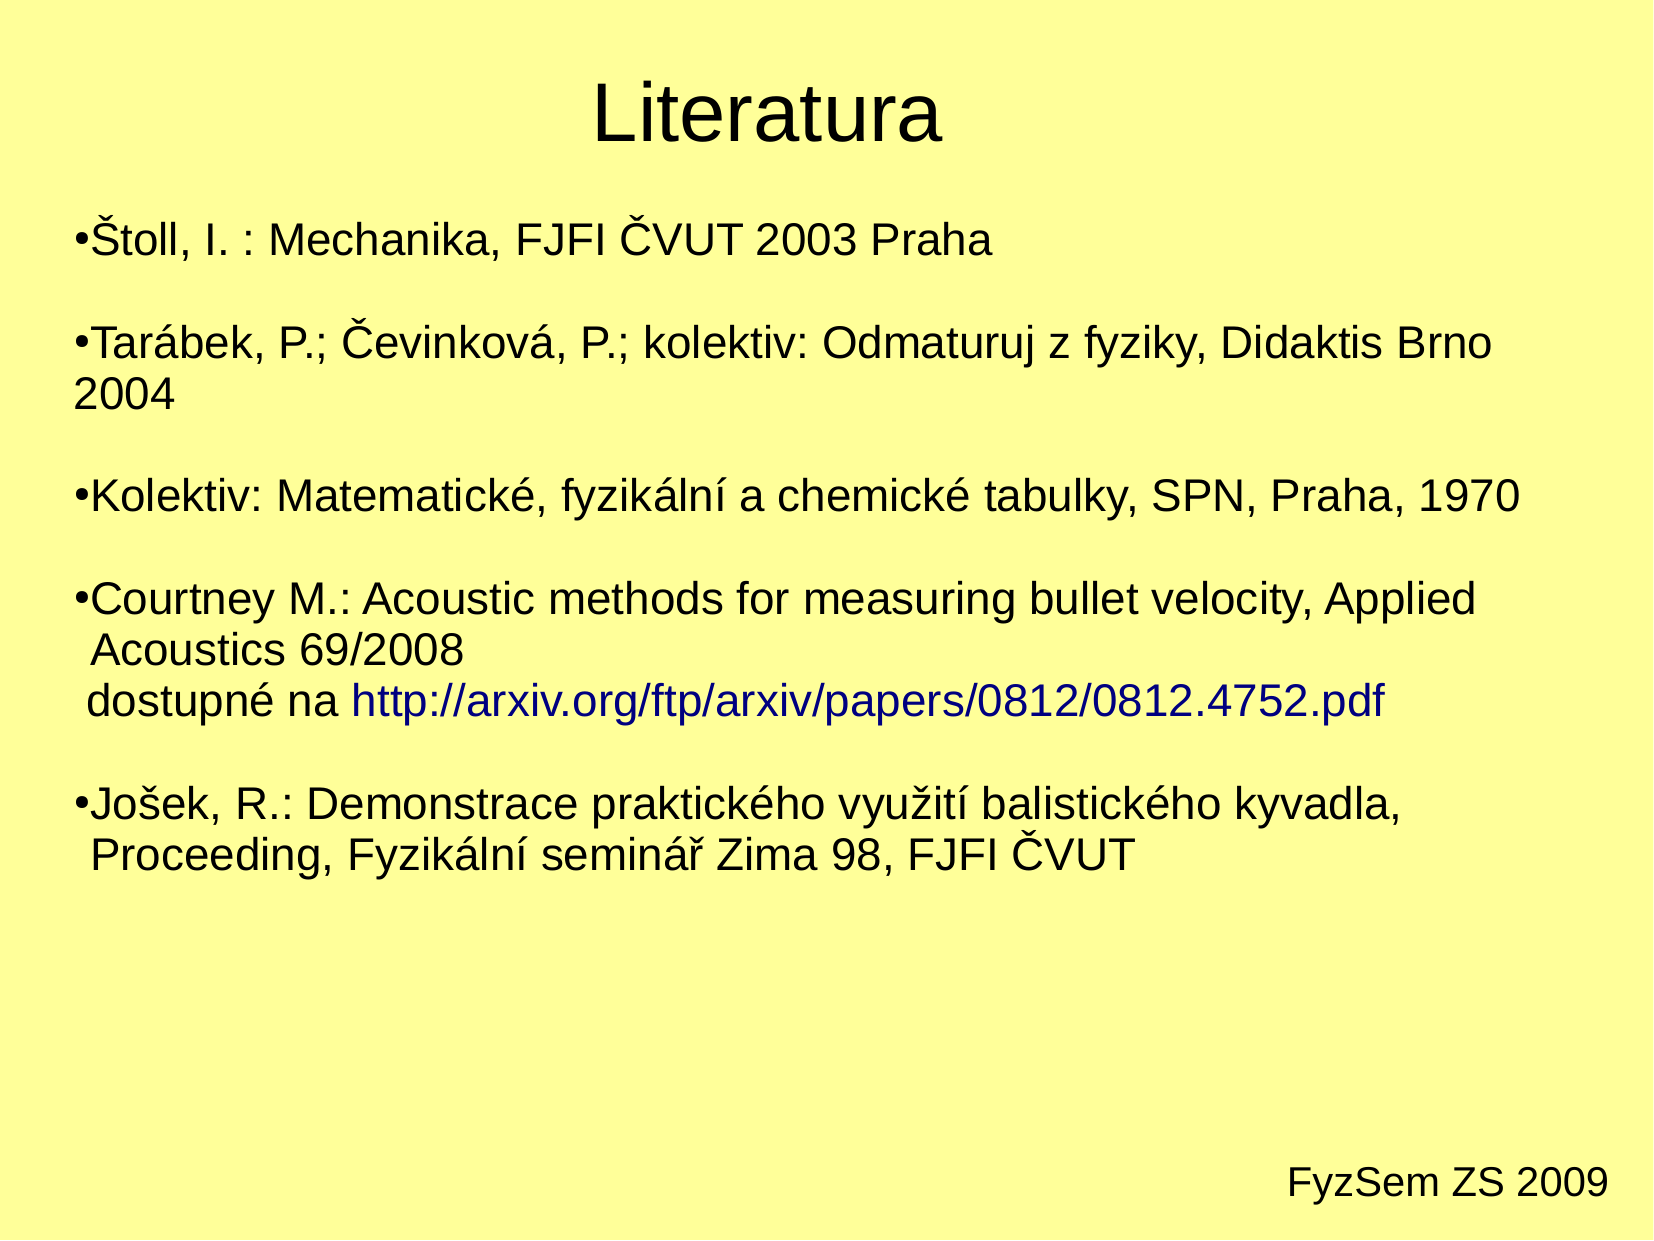

Literatura
Štoll, I. : Mechanika, FJFI ČVUT 2003 Praha
Tarábek, P.; Čevinková, P.; kolektiv: Odmaturuj z fyziky, Didaktis Brno 2004
Kolektiv: Matematické, fyzikální a chemické tabulky, SPN, Praha, 1970
Courtney M.: Acoustic methods for measuring bullet velocity, Applied
Acoustics 69/2008
 dostupné na http://arxiv.org/ftp/arxiv/papers/0812/0812.4752.pdf
Jošek, R.: Demonstrace praktického využití balistického kyvadla,
Proceeding, Fyzikální seminář Zima 98, FJFI ČVUT
FyzSem ZS 2009